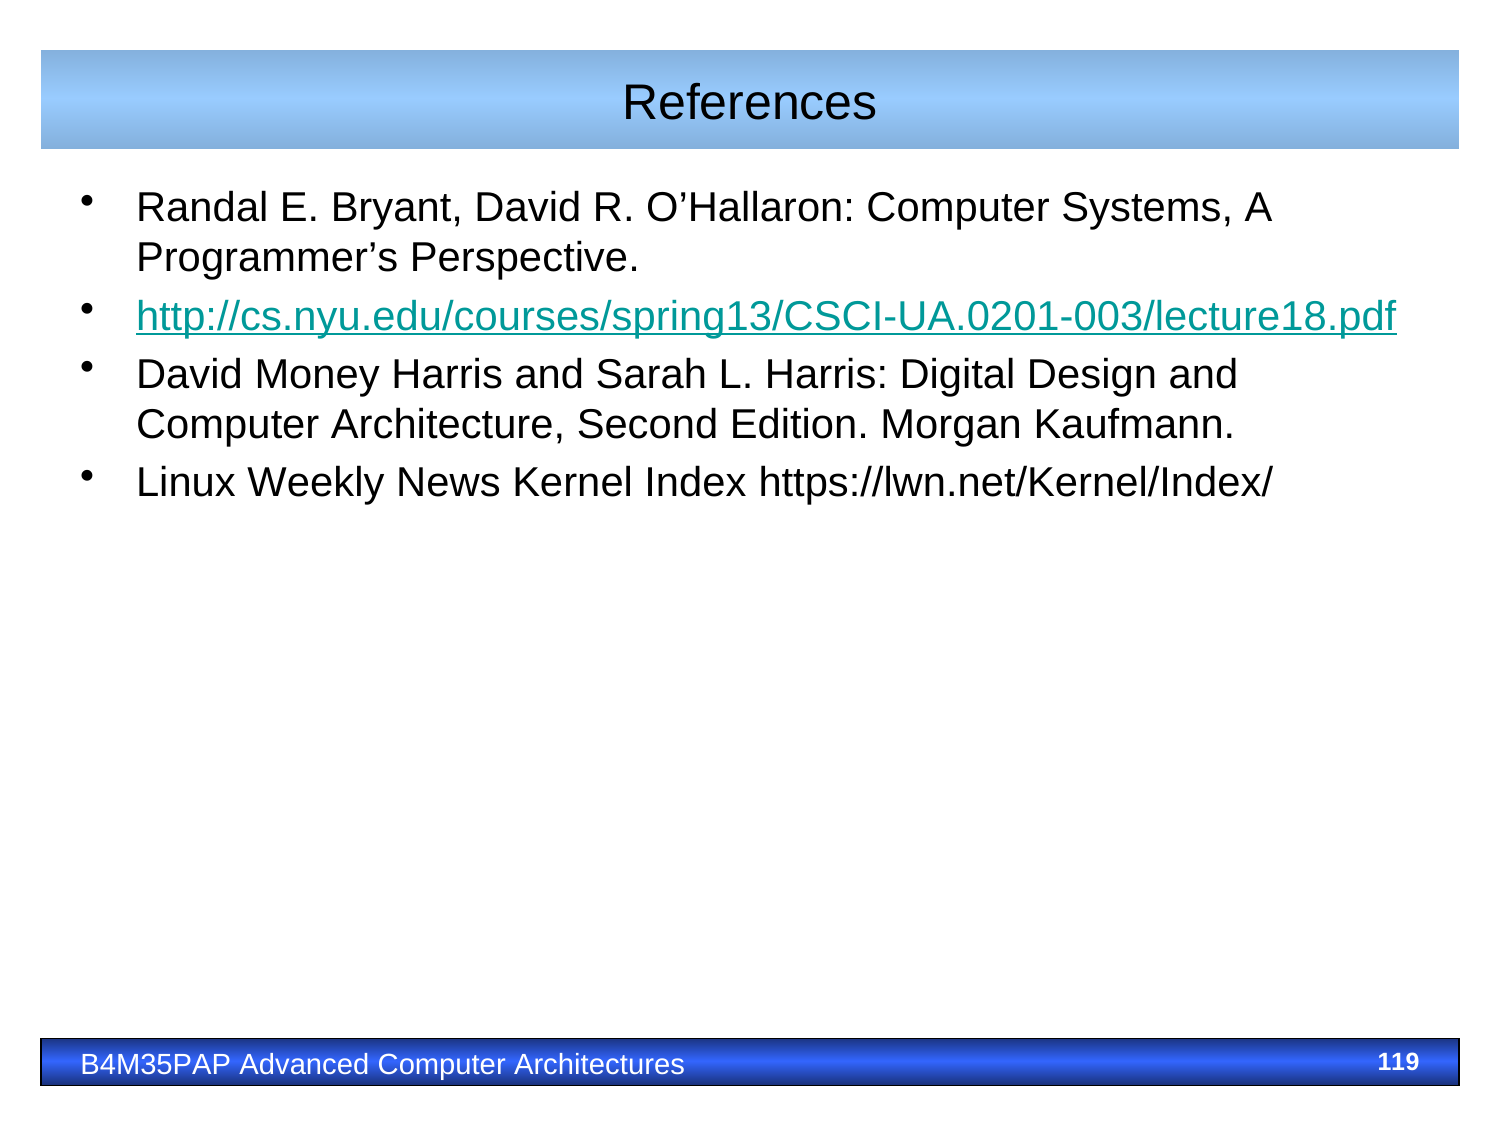

# References
Randal E. Bryant, David R. O’Hallaron: Computer Systems, A Programmer’s Perspective.
http://cs.nyu.edu/courses/spring13/CSCI-UA.0201-003/lecture18.pdf
David Money Harris and Sarah L. Harris: Digital Design and Computer Architecture, Second Edition. Morgan Kaufmann.
Linux Weekly News Kernel Index https://lwn.net/Kernel/Index/